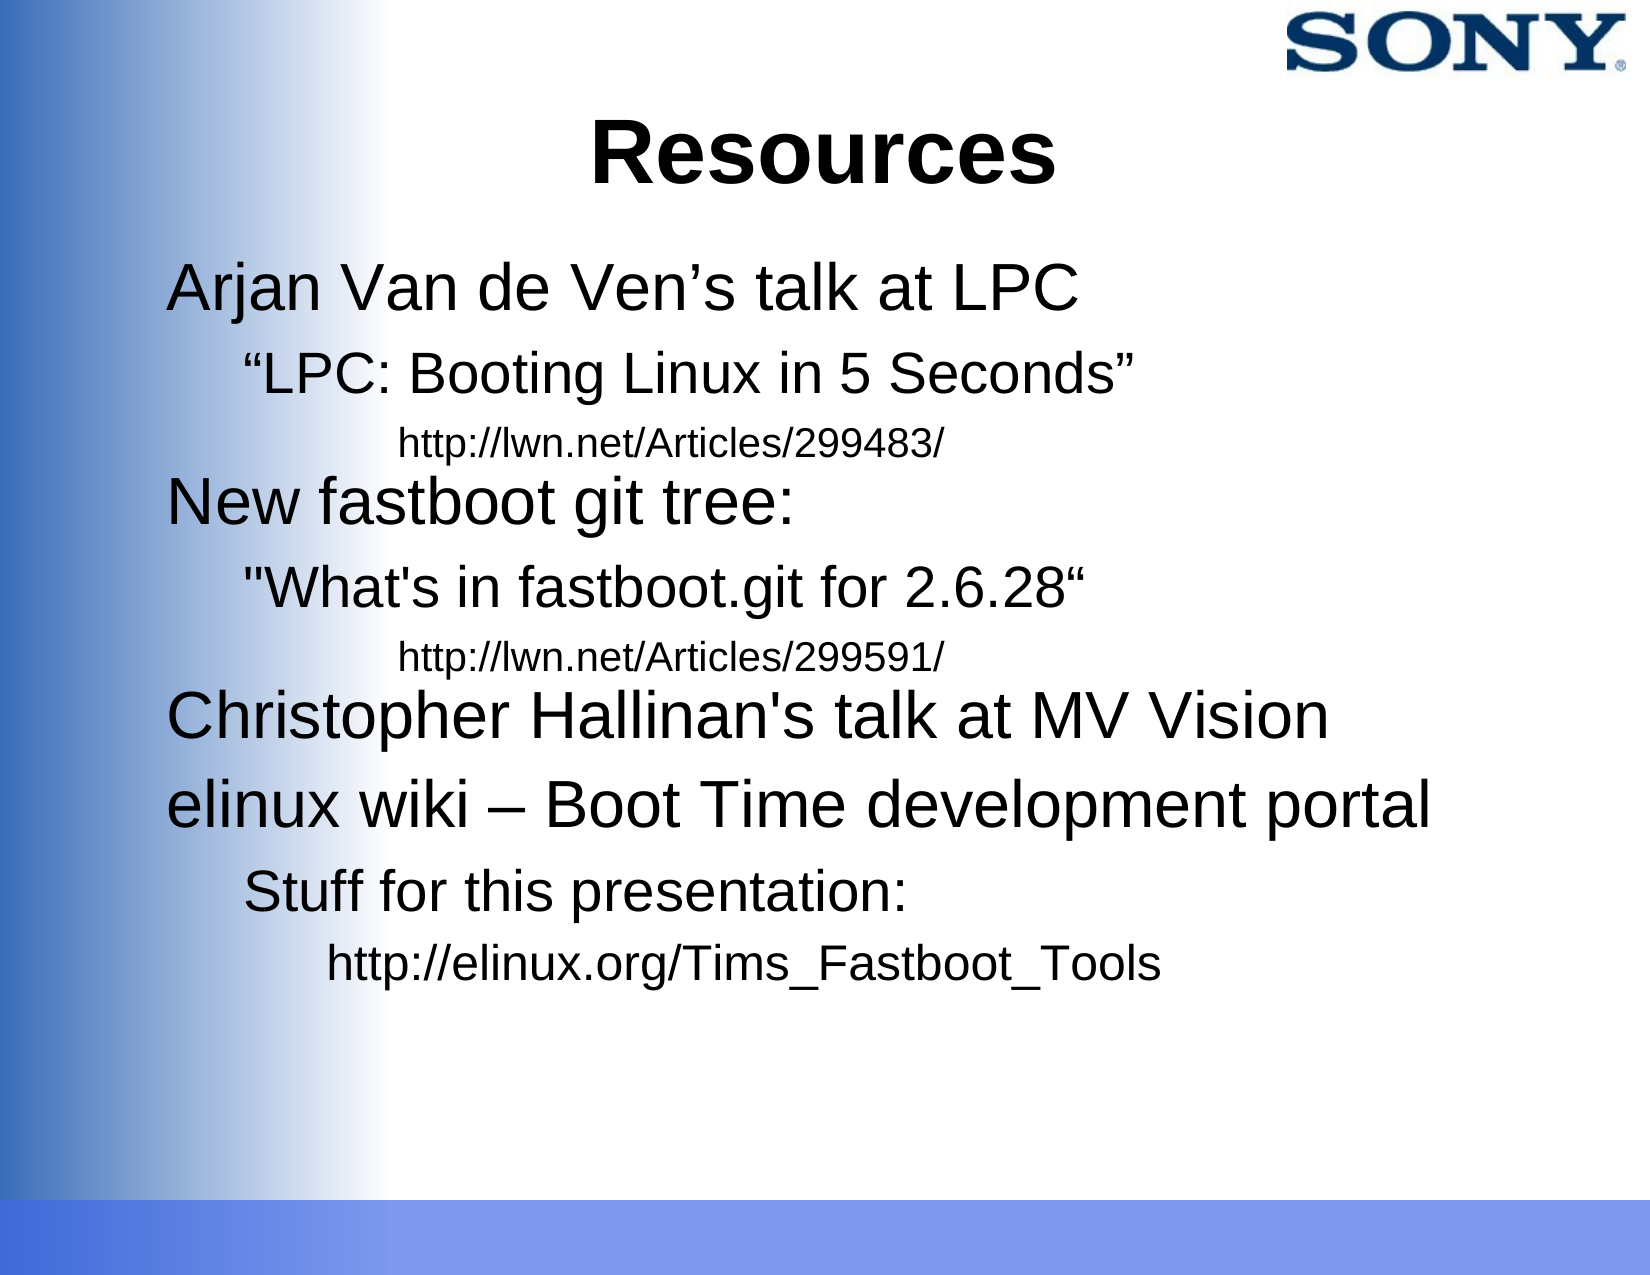

# Resources
Arjan Van de Ven’s talk at LPC
“LPC: Booting Linux in 5 Seconds”
http://lwn.net/Articles/299483/
New fastboot git tree:
"What's in fastboot.git for 2.6.28“
http://lwn.net/Articles/299591/
Christopher Hallinan's talk at MV Vision
elinux wiki – Boot Time development portal
Stuff for this presentation:
http://elinux.org/Tims_Fastboot_Tools